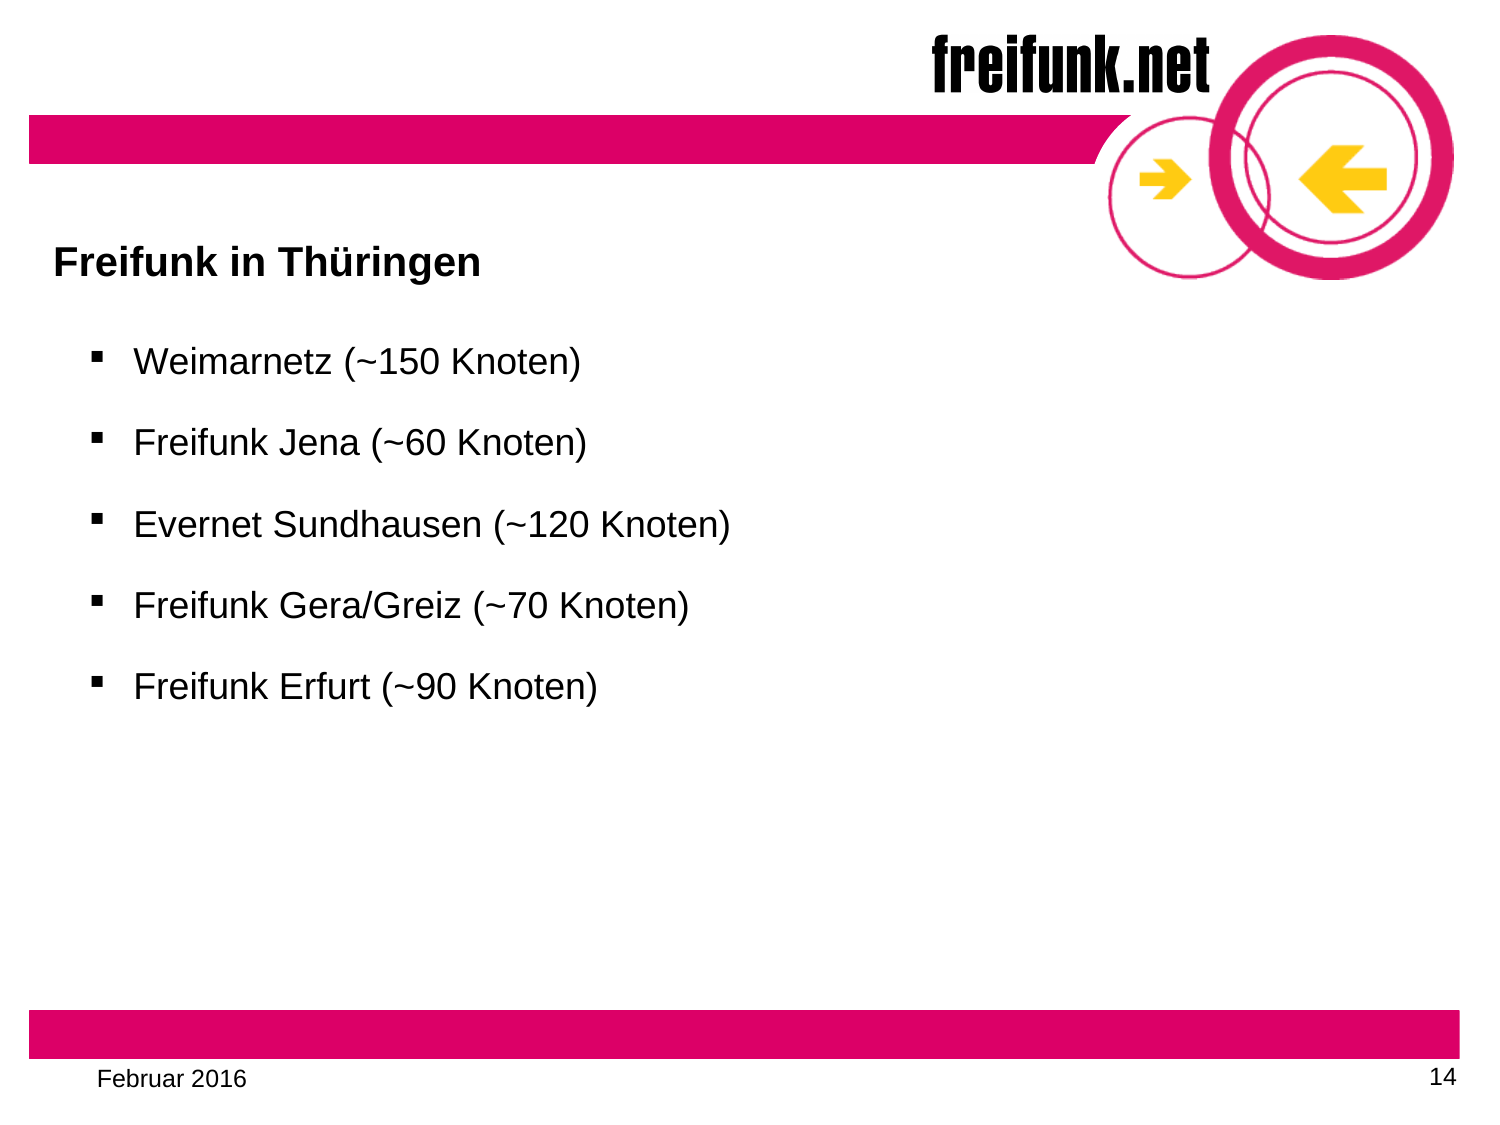

Freifunk in Thüringen
Weimarnetz (~150 Knoten)
Freifunk Jena (~60 Knoten)
Evernet Sundhausen (~120 Knoten)
Freifunk Gera/Greiz (~70 Knoten)
Freifunk Erfurt (~90 Knoten)
14
Februar 2016